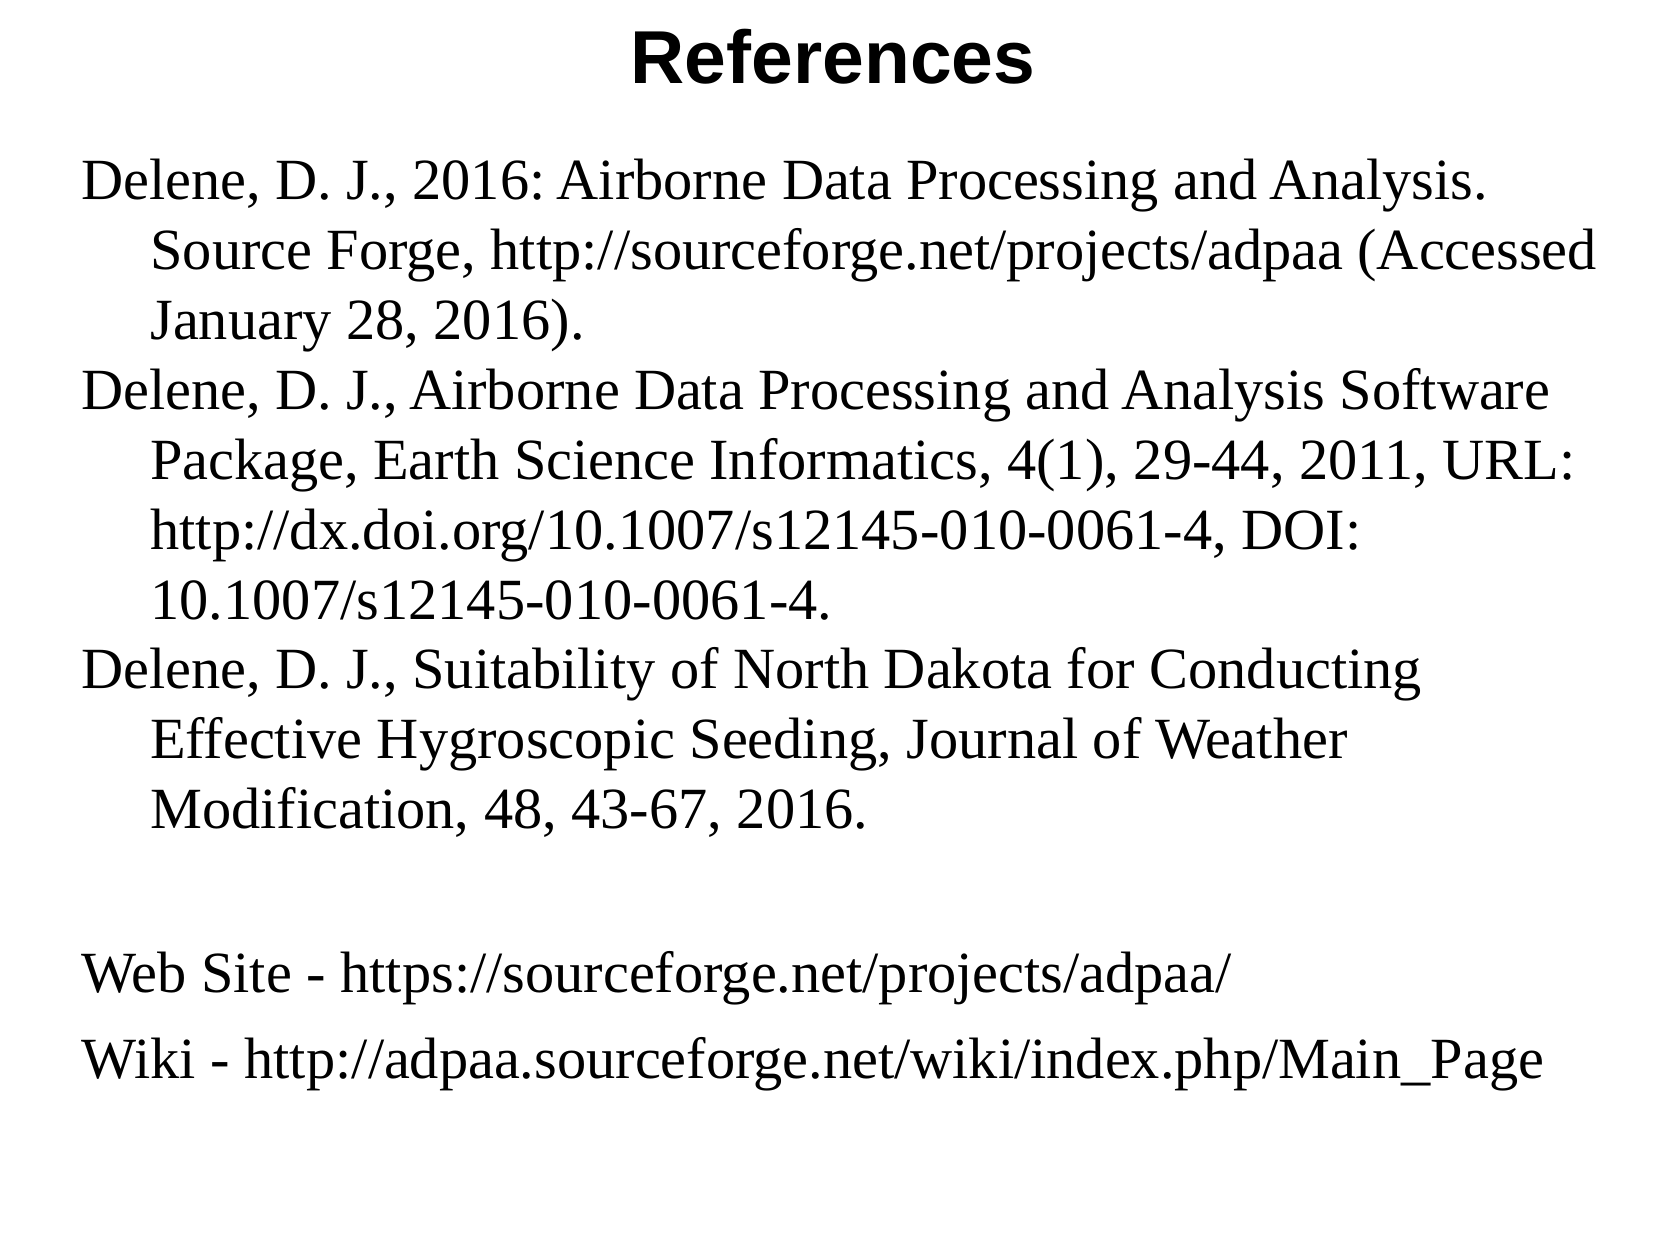

References
Delene, D. J., 2016: Airborne Data Processing and Analysis. Source Forge, http://sourceforge.net/projects/adpaa (Accessed January 28, 2016).
Delene, D. J., Airborne Data Processing and Analysis Software Package, Earth Science Informatics, 4(1), 29-44, 2011, URL: http://dx.doi.org/10.1007/s12145-010-0061-4, DOI: 10.1007/s12145-010-0061-4.
Delene, D. J., Suitability of North Dakota for Conducting Effective Hygroscopic Seeding, Journal of Weather Modification, 48, 43-67, 2016.
Web Site - https://sourceforge.net/projects/adpaa/
Wiki - http://adpaa.sourceforge.net/wiki/index.php/Main_Page